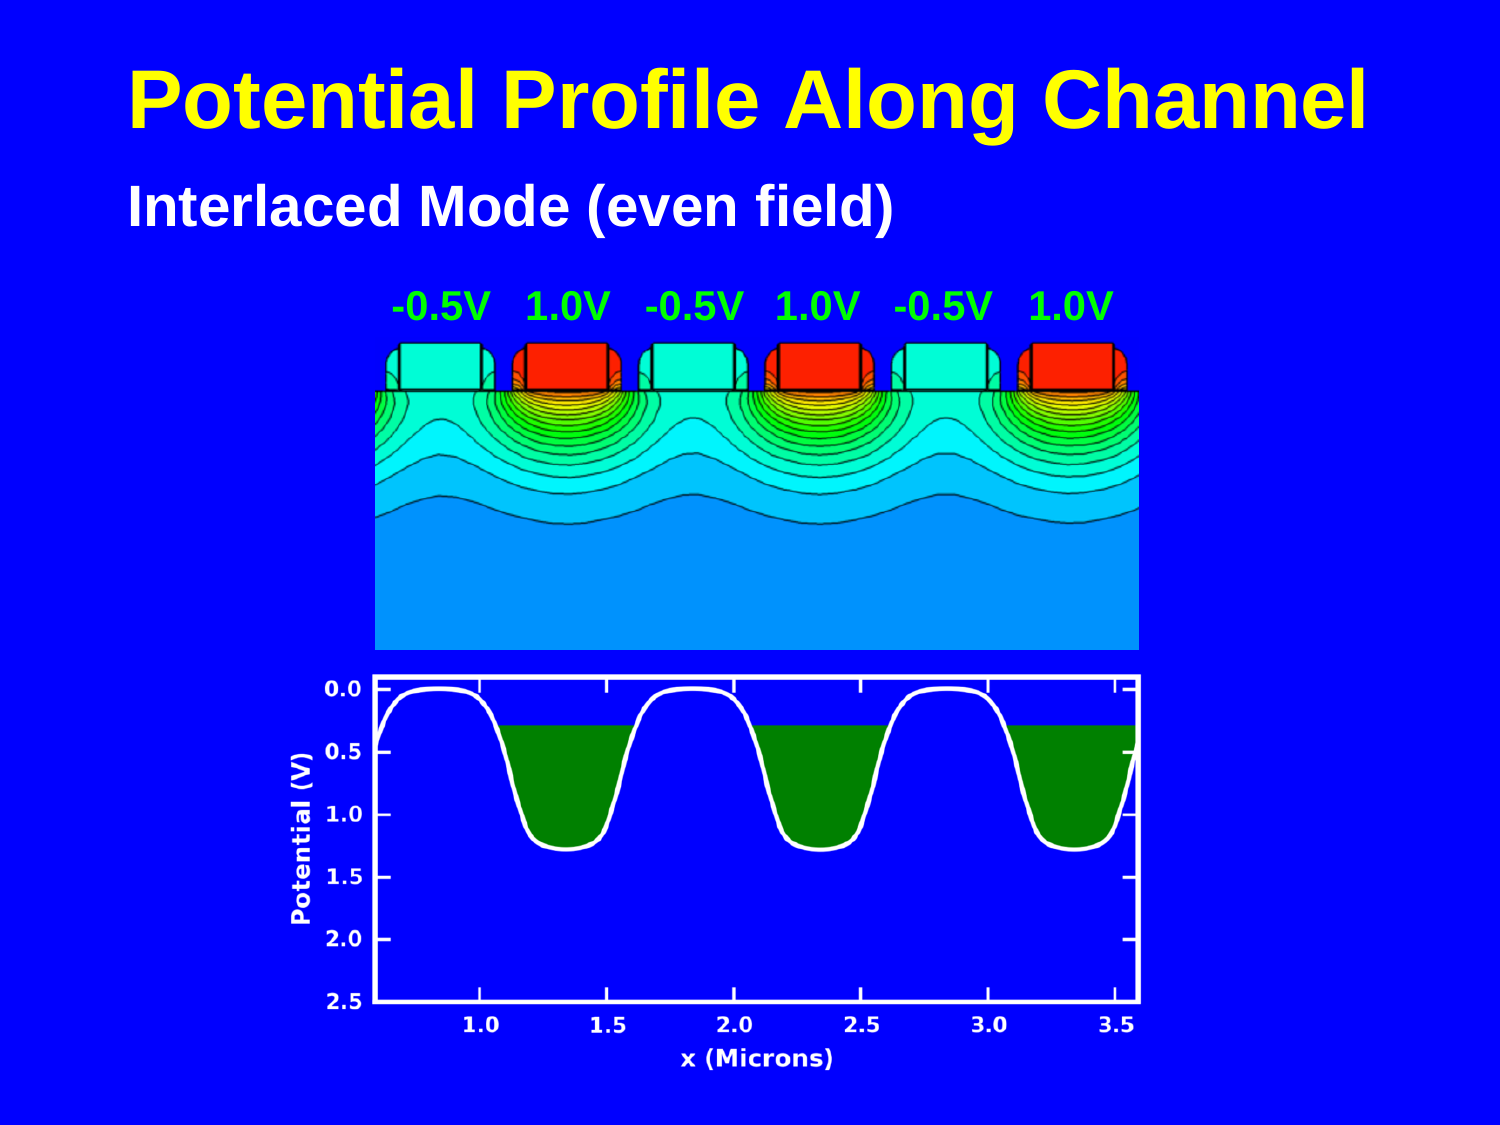

Potential Profile Along Channel
# Interlaced Mode (even field)
-0.5V
1.0V
-0.5V
1.0V
-0.5V
1.0V